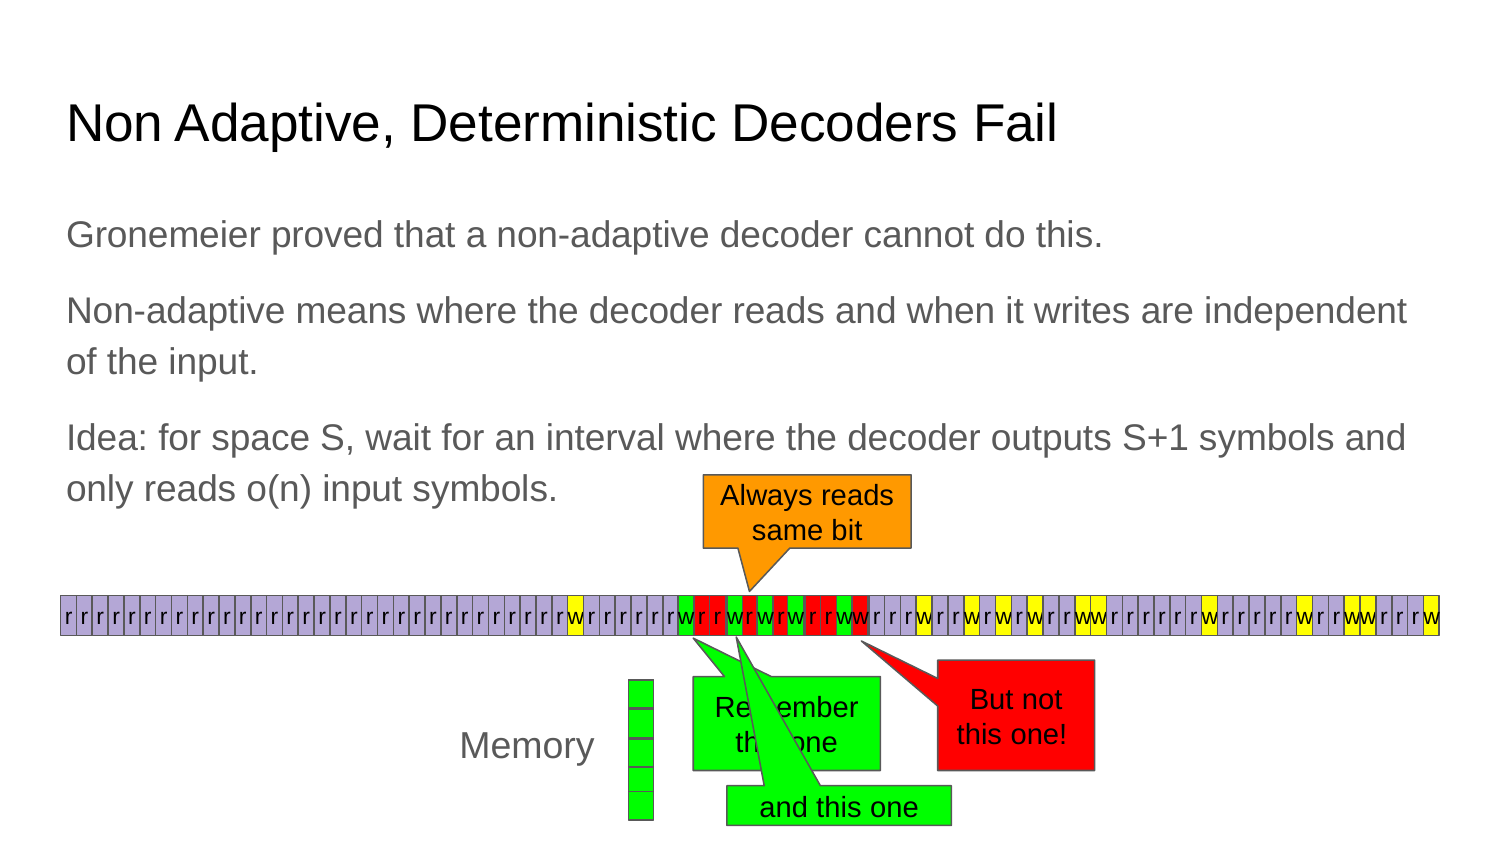

# Non Adaptive, Deterministic Decoders Fail
Gronemeier proved that a non-adaptive decoder cannot do this.
Non-adaptive means where the decoder reads and when it writes are independent of the input.
Idea: for space S, wait for an interval where the decoder outputs S+1 symbols and only reads o(n) input symbols.
Always reads same bit
r
r
r
r
r
r
r
r
r
r
r
r
r
r
r
r
r
r
r
r
r
r
r
r
r
r
r
r
r
r
r
r
w
r
r
r
r
r
r
w
r
r
w
r
w
r
w
r
r
w
w
r
r
r
w
r
r
w
r
w
r
w
r
r
w
w
r
r
r
r
r
r
w
r
r
r
r
r
w
r
r
w
w
r
r
r
w
w
r
r
r
r
r
r
w
w
w
w
w
But not this one!
Remember this one
Memory
and this one